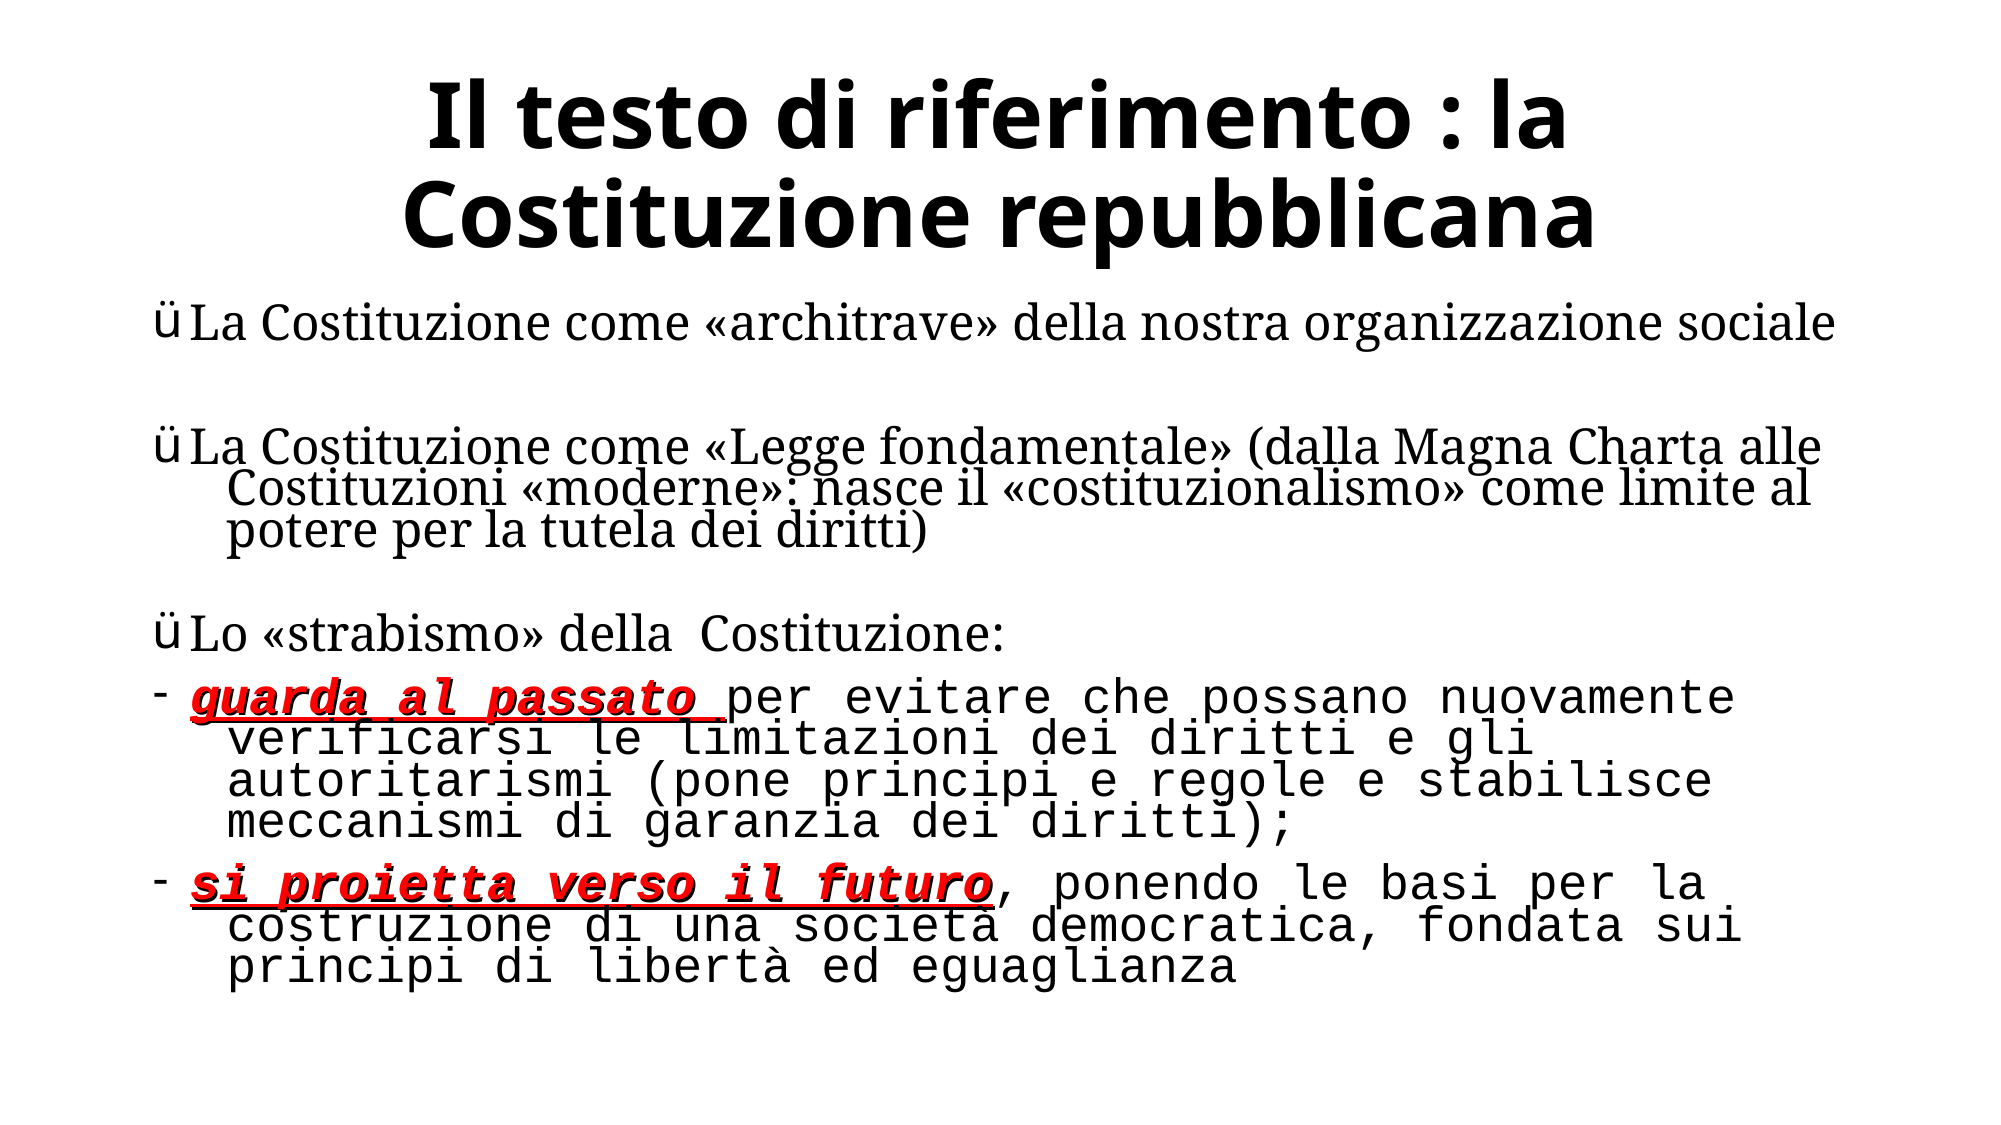

# Il testo di riferimento : la Costituzione repubblicana
La Costituzione come «architrave» della nostra organizzazione sociale
La Costituzione come «Legge fondamentale» (dalla Magna Charta alle Costituzioni «moderne»: nasce il «costituzionalismo» come limite al potere per la tutela dei diritti)
Lo «strabismo» della Costituzione:
guarda al passato per evitare che possano nuovamente verificarsi le limitazioni dei diritti e gli autoritarismi (pone principi e regole e stabilisce meccanismi di garanzia dei diritti);
si proietta verso il futuro, ponendo le basi per la costruzione di una società democratica, fondata sui principi di libertà ed eguaglianza